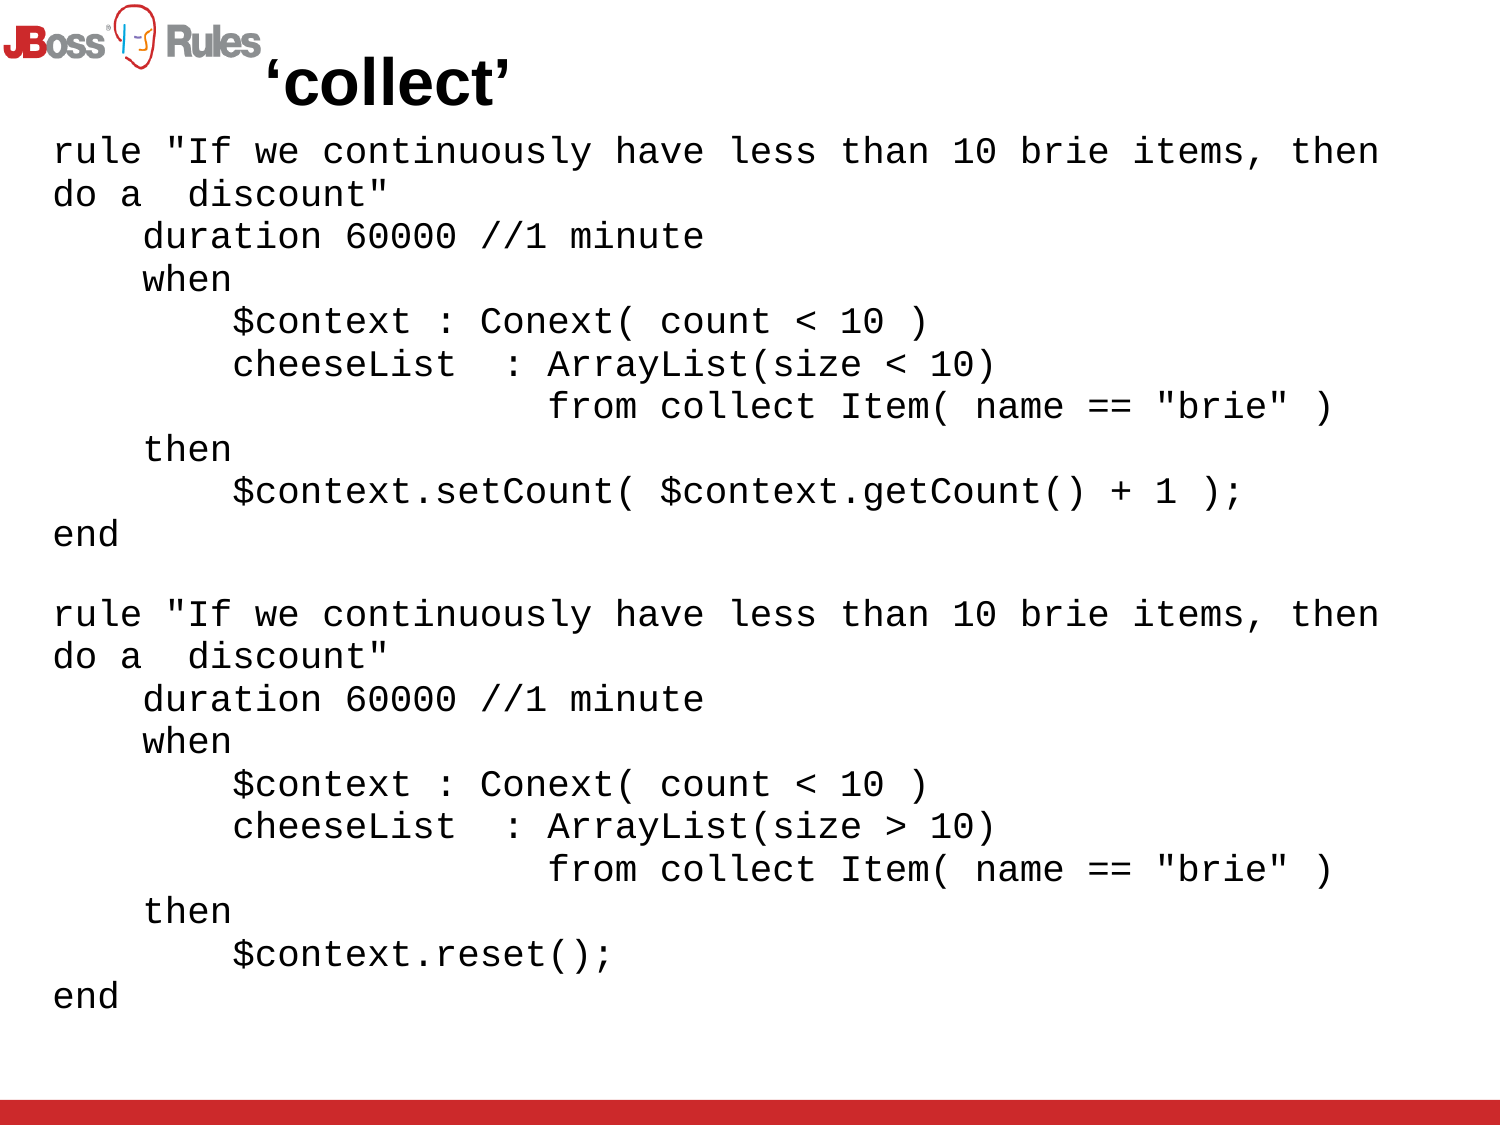

# ‘collect’
rule "If we continuously have less than 10 brie items, then do a discount"
 duration 60000 //1 minute
 when
 $context : Conext( count < 10 )
 cheeseList : ArrayList(size < 10)
 from collect Item( name == "brie" )
 then
 $context.setCount( $context.getCount() + 1 );
end
rule "If we continuously have less than 10 brie items, then do a discount"
 duration 60000 //1 minute
 when
 $context : Conext( count < 10 )
 cheeseList : ArrayList(size > 10)
 from collect Item( name == "brie" )
 then
 $context.reset();
end